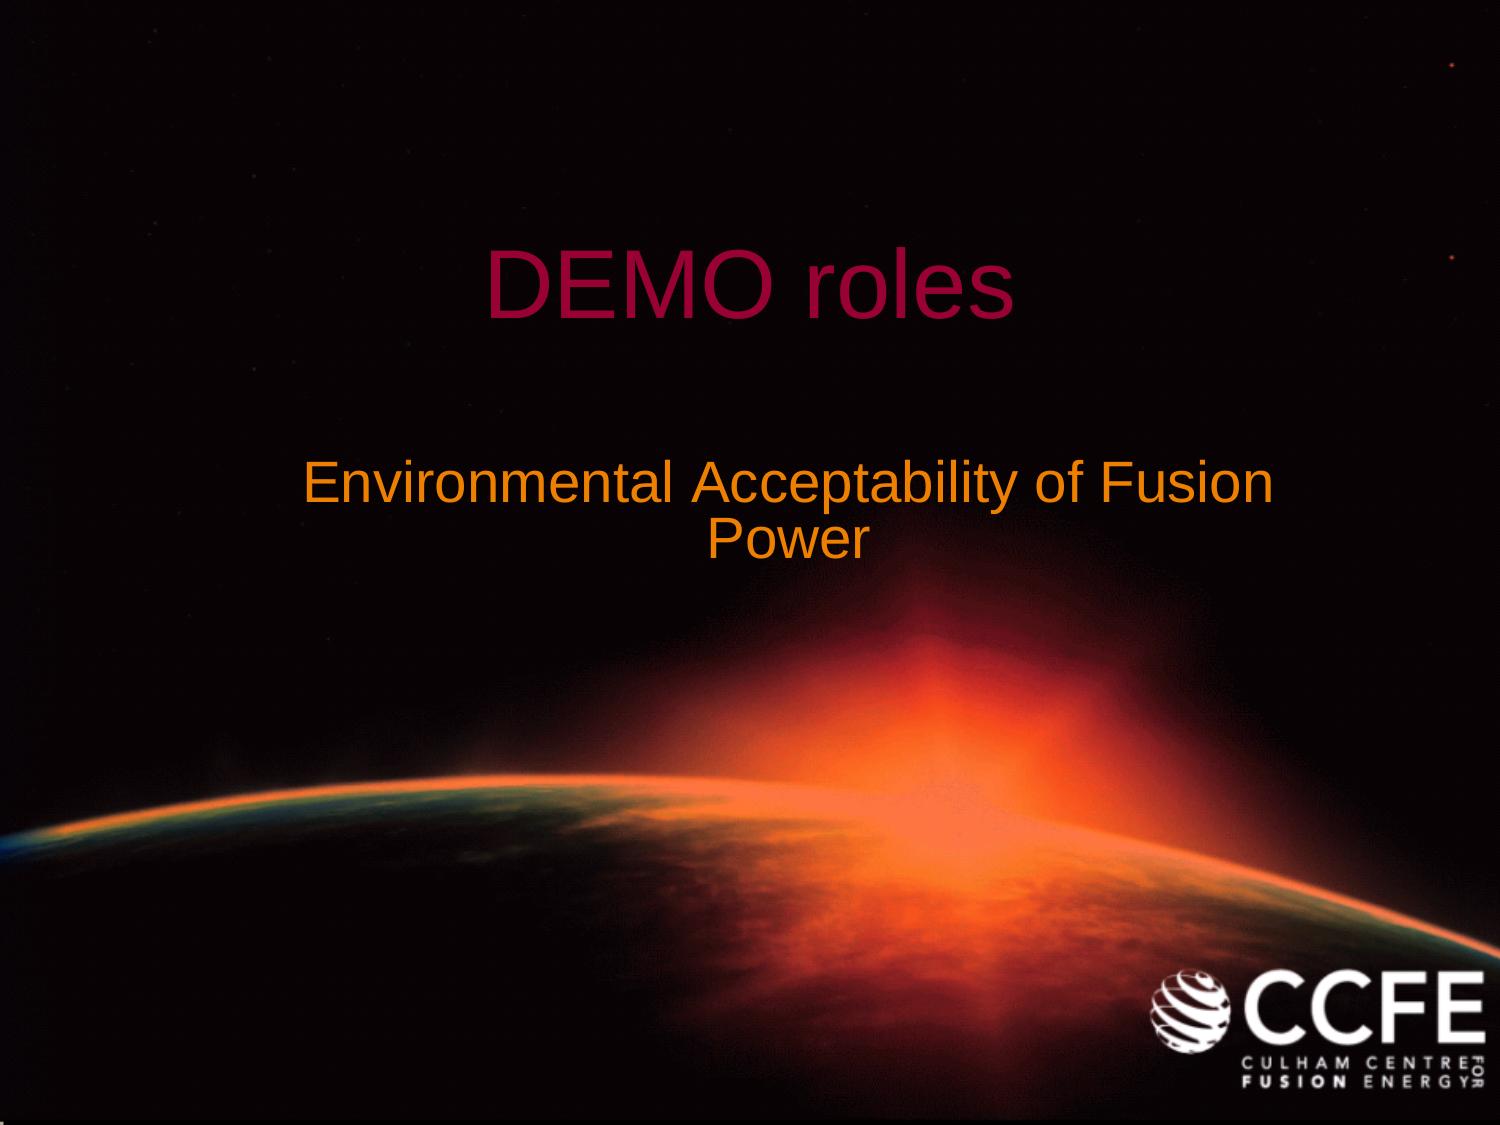

DEMO roles
Environmental Acceptability of Fusion Power